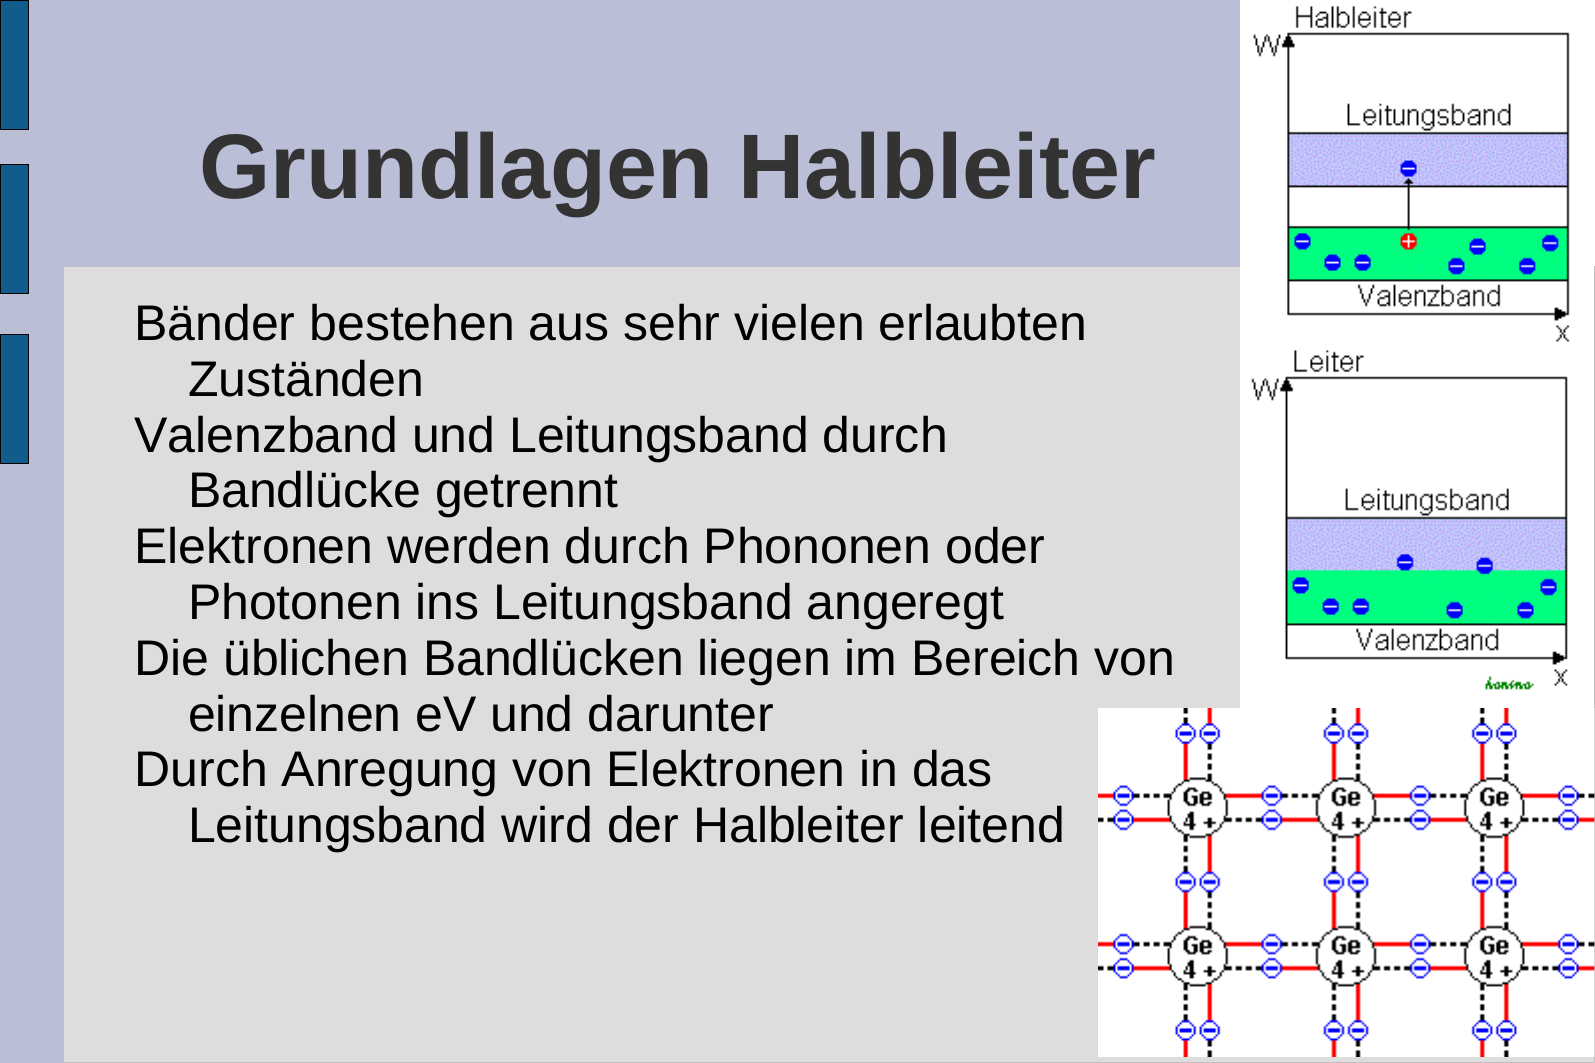

# Grundlagen Halbleiter
Bänder bestehen aus sehr vielen erlaubten Zuständen
Valenzband und Leitungsband durch Bandlücke getrennt
Elektronen werden durch Phononen oder Photonen ins Leitungsband angeregt
Die üblichen Bandlücken liegen im Bereich von einzelnen eV und darunter
Durch Anregung von Elektronen in das Leitungsband wird der Halbleiter leitend